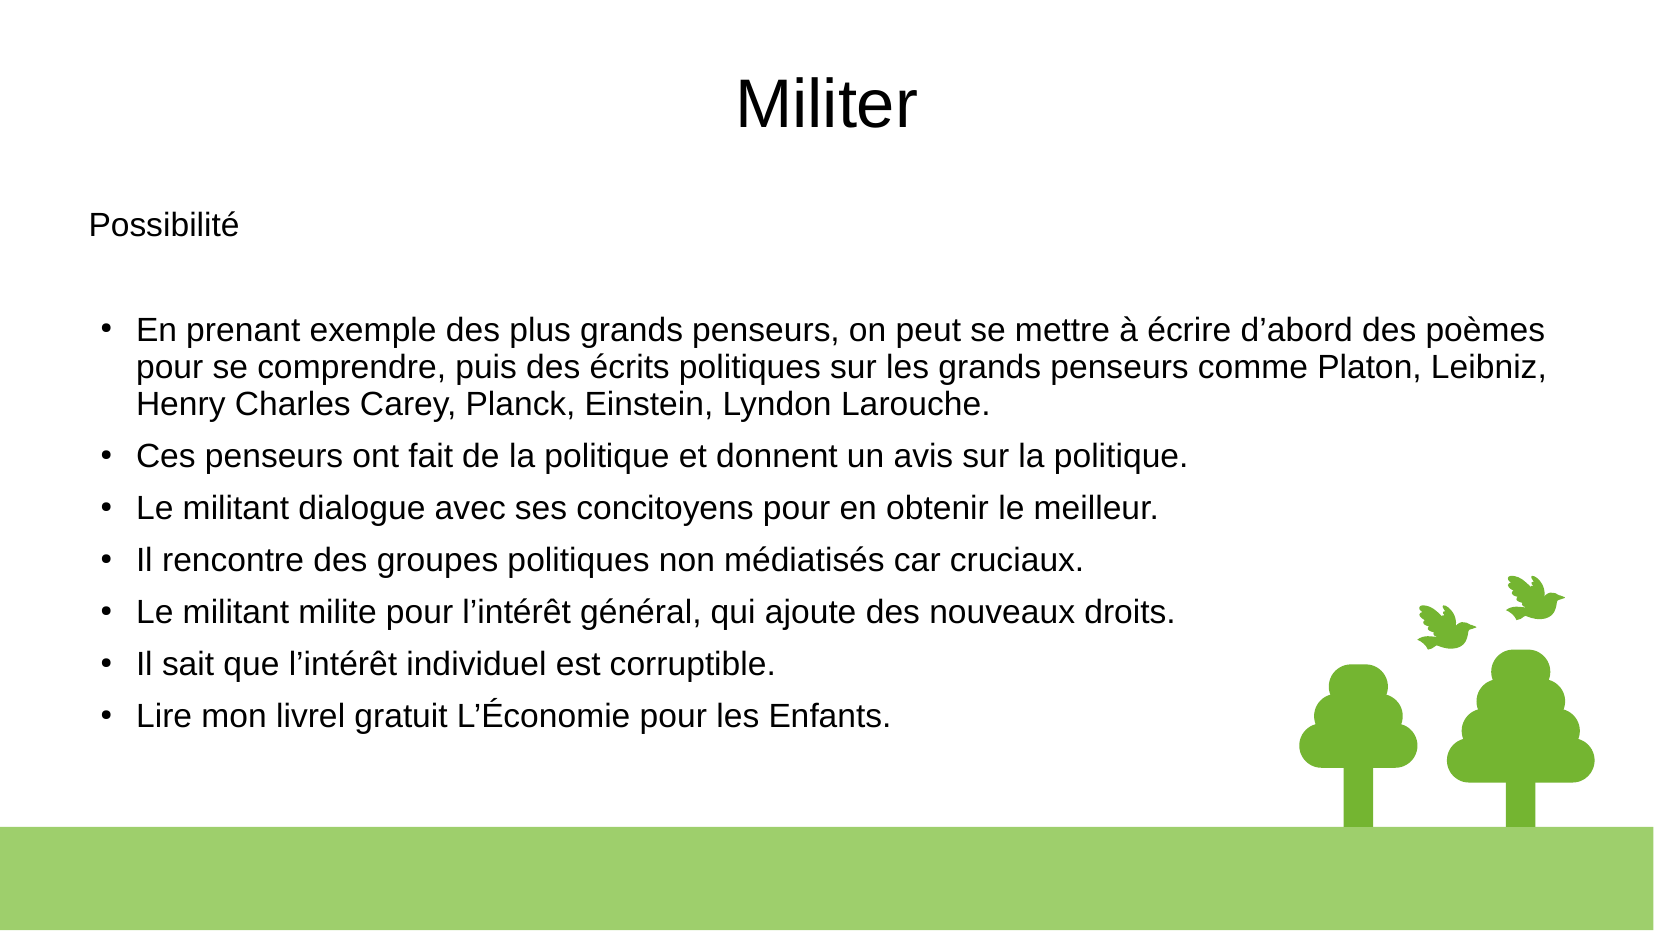

# Militer
Possibilité
En prenant exemple des plus grands penseurs, on peut se mettre à écrire d’abord des poèmes pour se comprendre, puis des écrits politiques sur les grands penseurs comme Platon, Leibniz, Henry Charles Carey, Planck, Einstein, Lyndon Larouche.
Ces penseurs ont fait de la politique et donnent un avis sur la politique.
Le militant dialogue avec ses concitoyens pour en obtenir le meilleur.
Il rencontre des groupes politiques non médiatisés car cruciaux.
Le militant milite pour l’intérêt général, qui ajoute des nouveaux droits.
Il sait que l’intérêt individuel est corruptible.
Lire mon livrel gratuit L’Économie pour les Enfants.